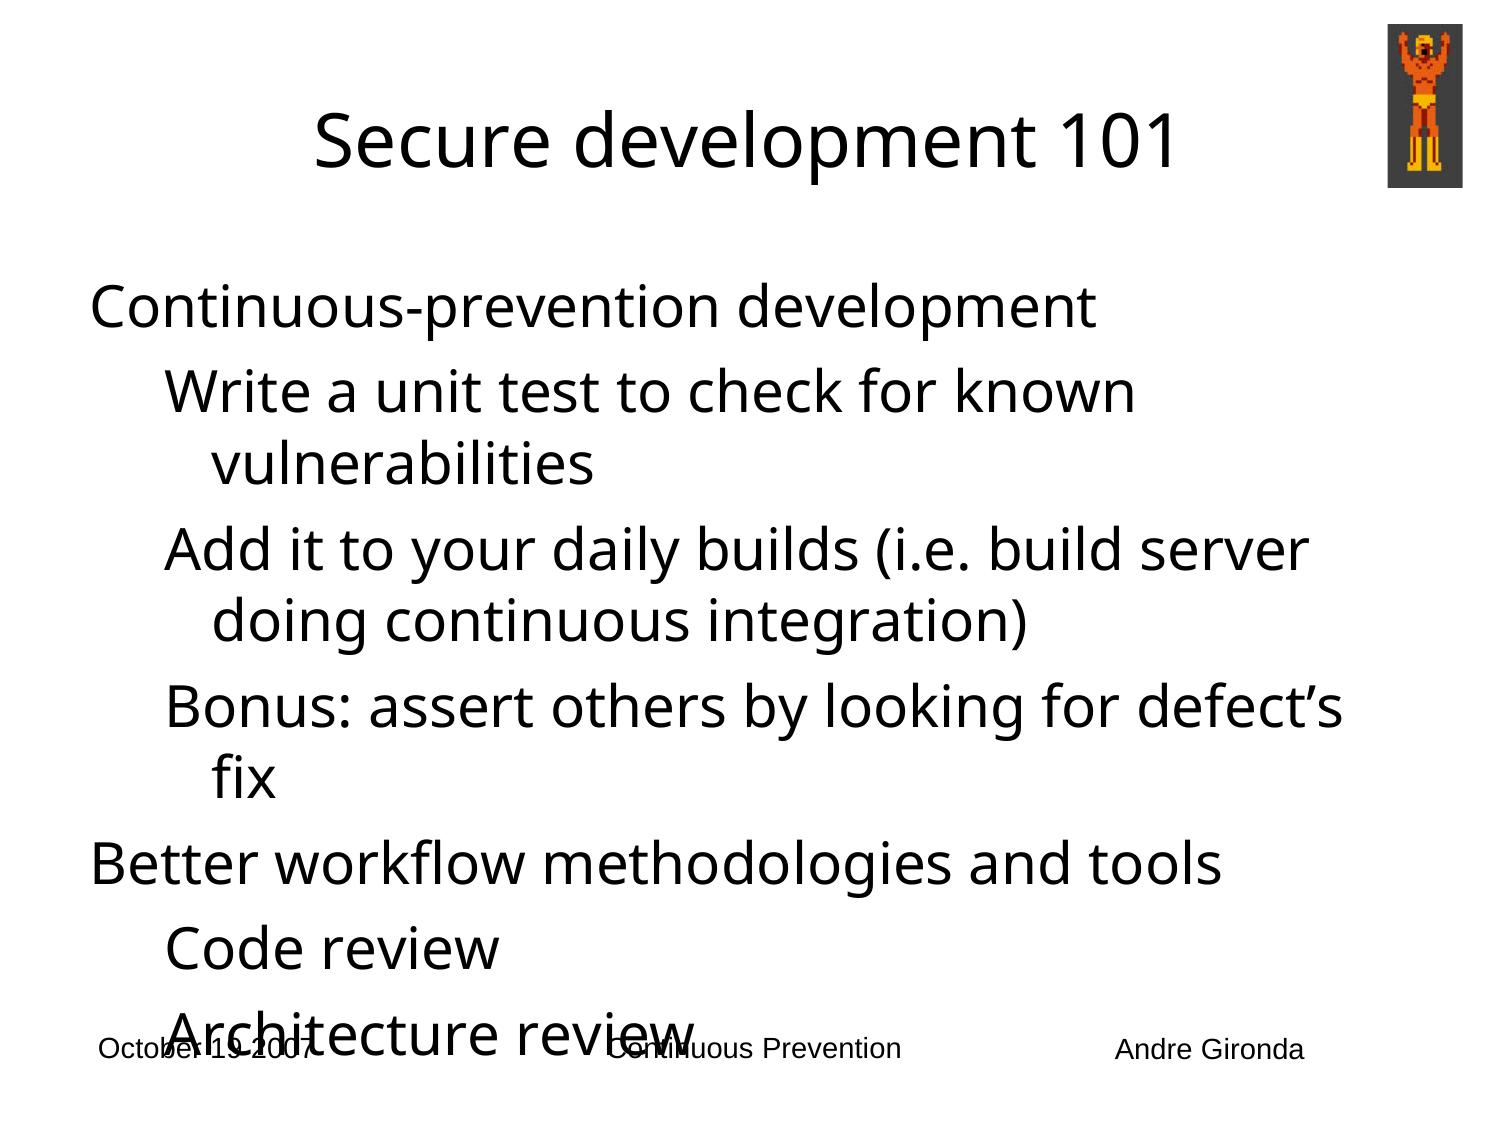

# Secure development 101
Continuous-prevention development
Write a unit test to check for known vulnerabilities
Add it to your daily builds (i.e. build server doing continuous integration)
Bonus: assert others by looking for defect’s fix
Better workflow methodologies and tools
Code review
Architecture review